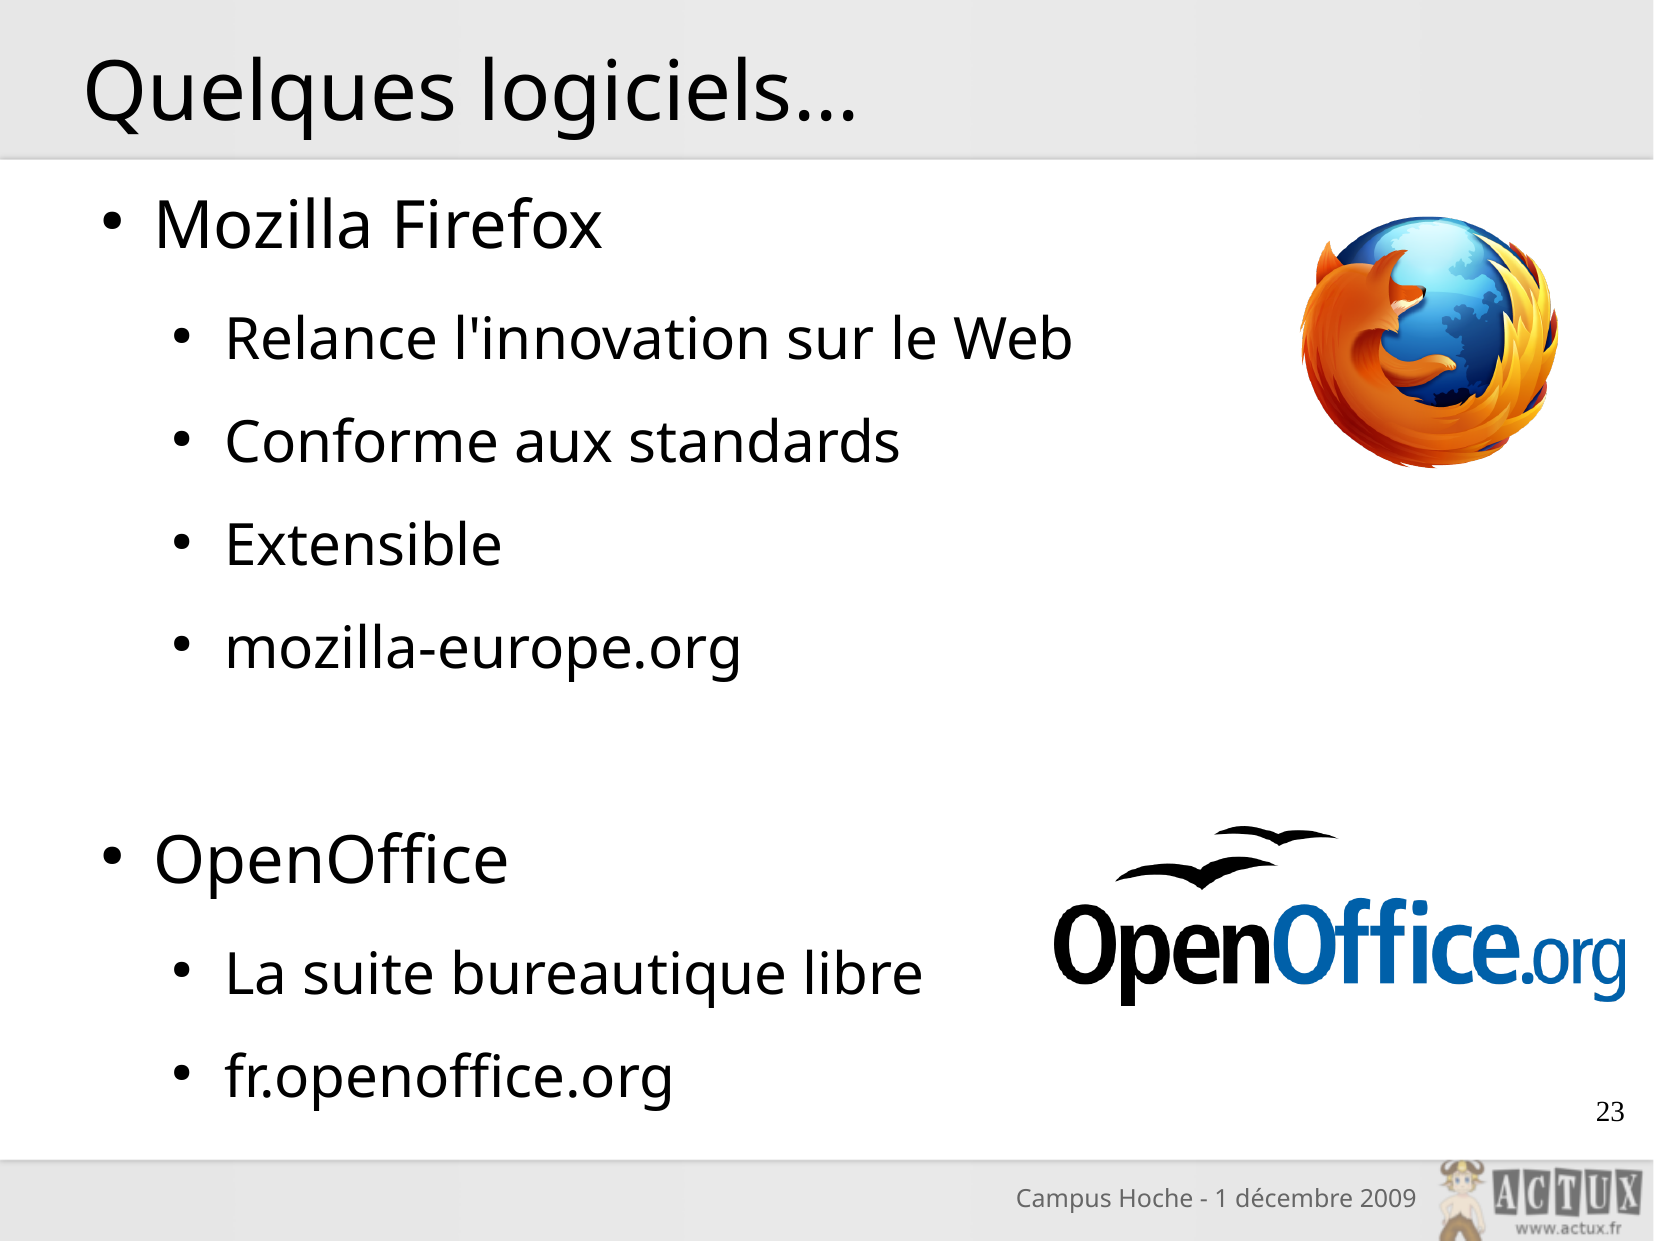

# Quelques logiciels...
Mozilla Firefox
Relance l'innovation sur le Web
Conforme aux standards
Extensible
mozilla-europe.org
OpenOffice
La suite bureautique libre
fr.openoffice.org
23
Campus Hoche - 1 décembre 2009